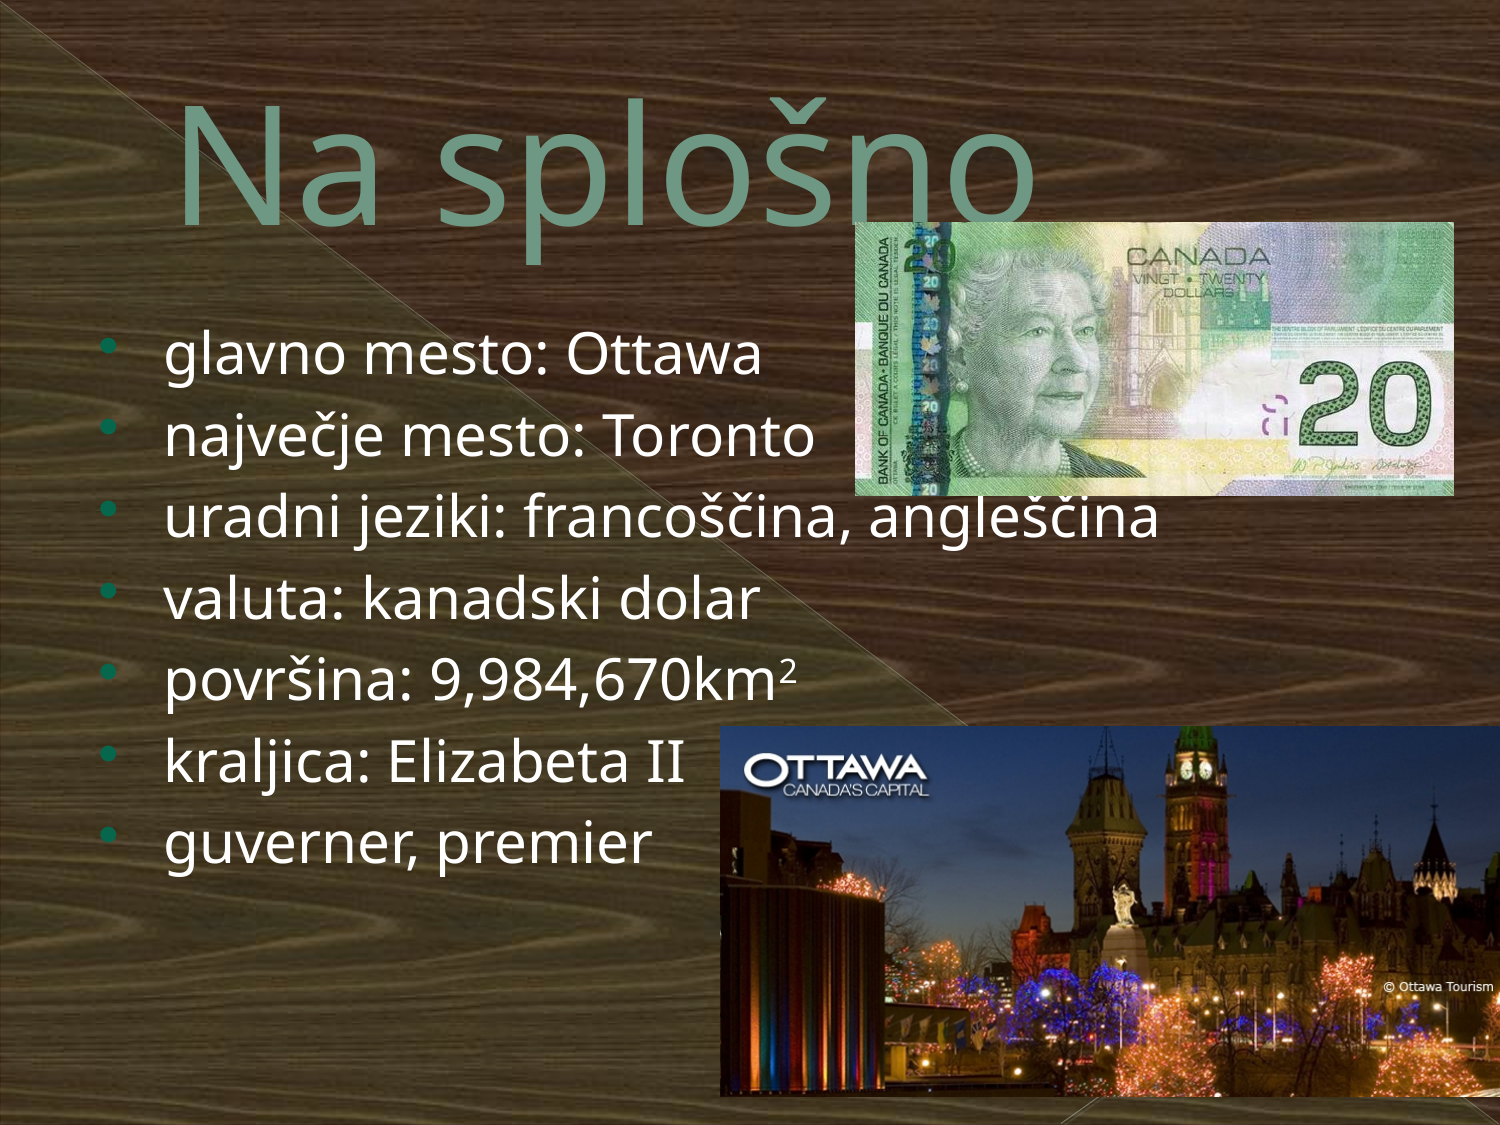

# Na splošno
glavno mesto: Ottawa
največje mesto: Toronto
uradni jeziki: francoščina, angleščina
valuta: kanadski dolar
površina: 9,984,670km2
kraljica: Elizabeta II
guverner, premier